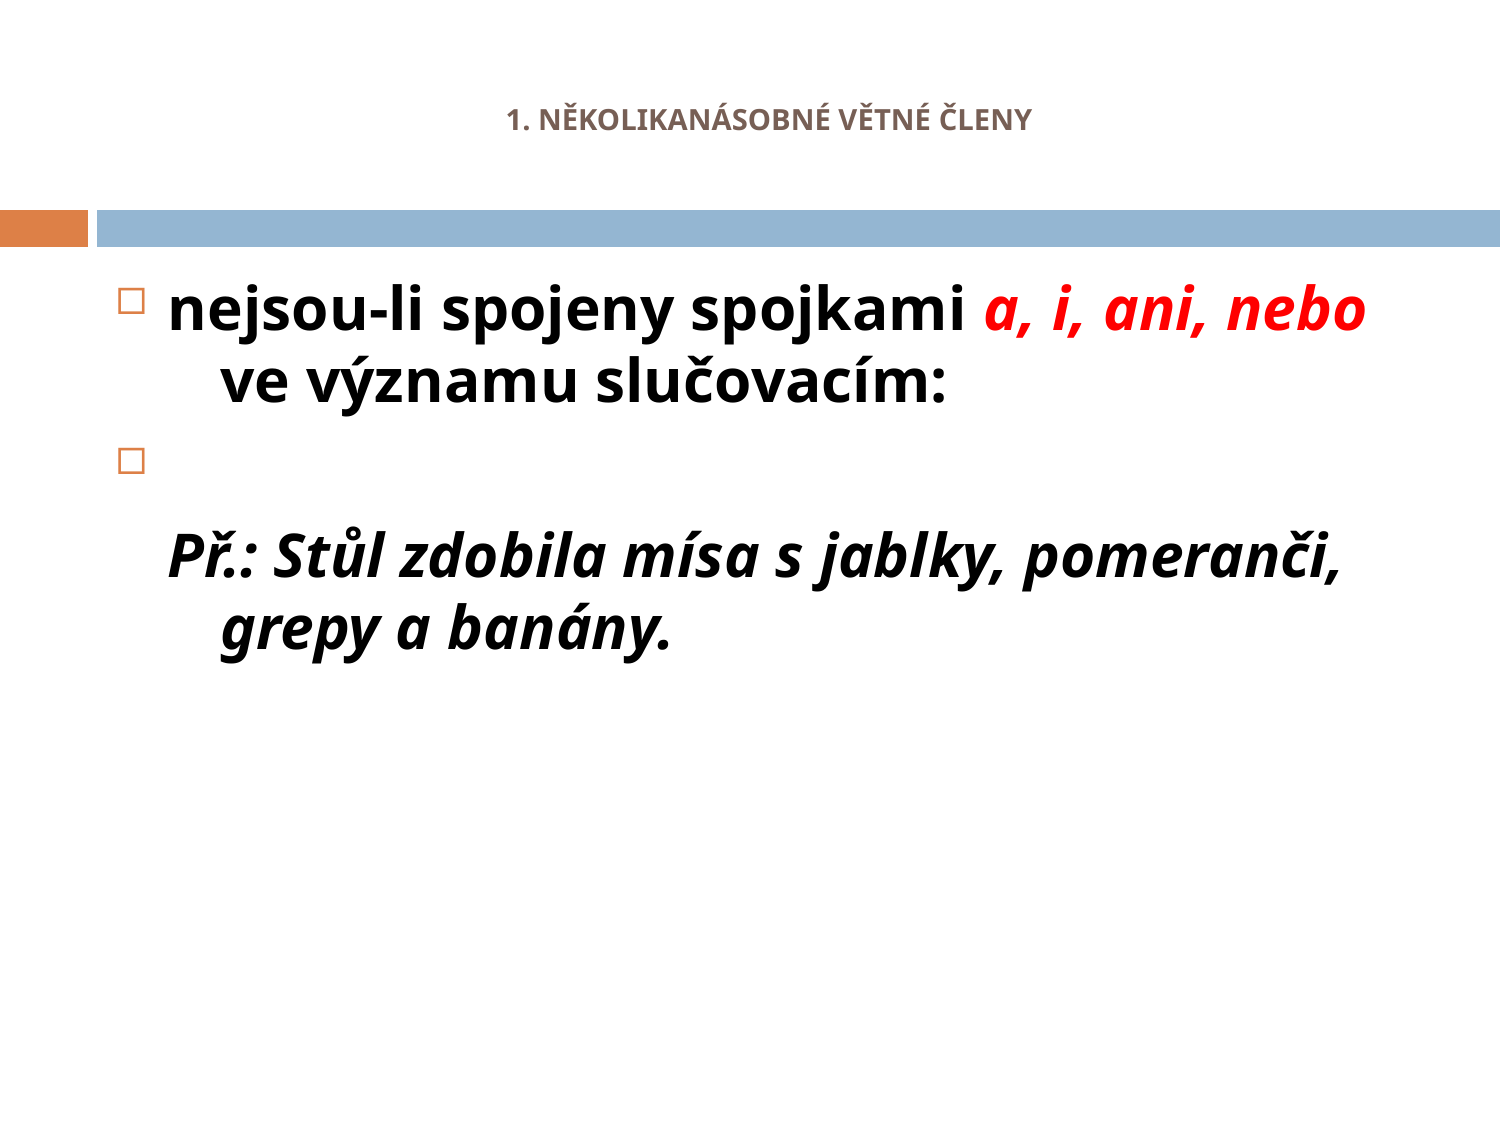

# 1. NĚKOLIKANÁSOBNÉ VĚTNÉ ČLENY
nejsou-li spojeny spojkami a, i, ani, nebo ve významu slučovacím:
Př.: Stůl zdobila mísa s jablky, pomeranči, grepy a banány.